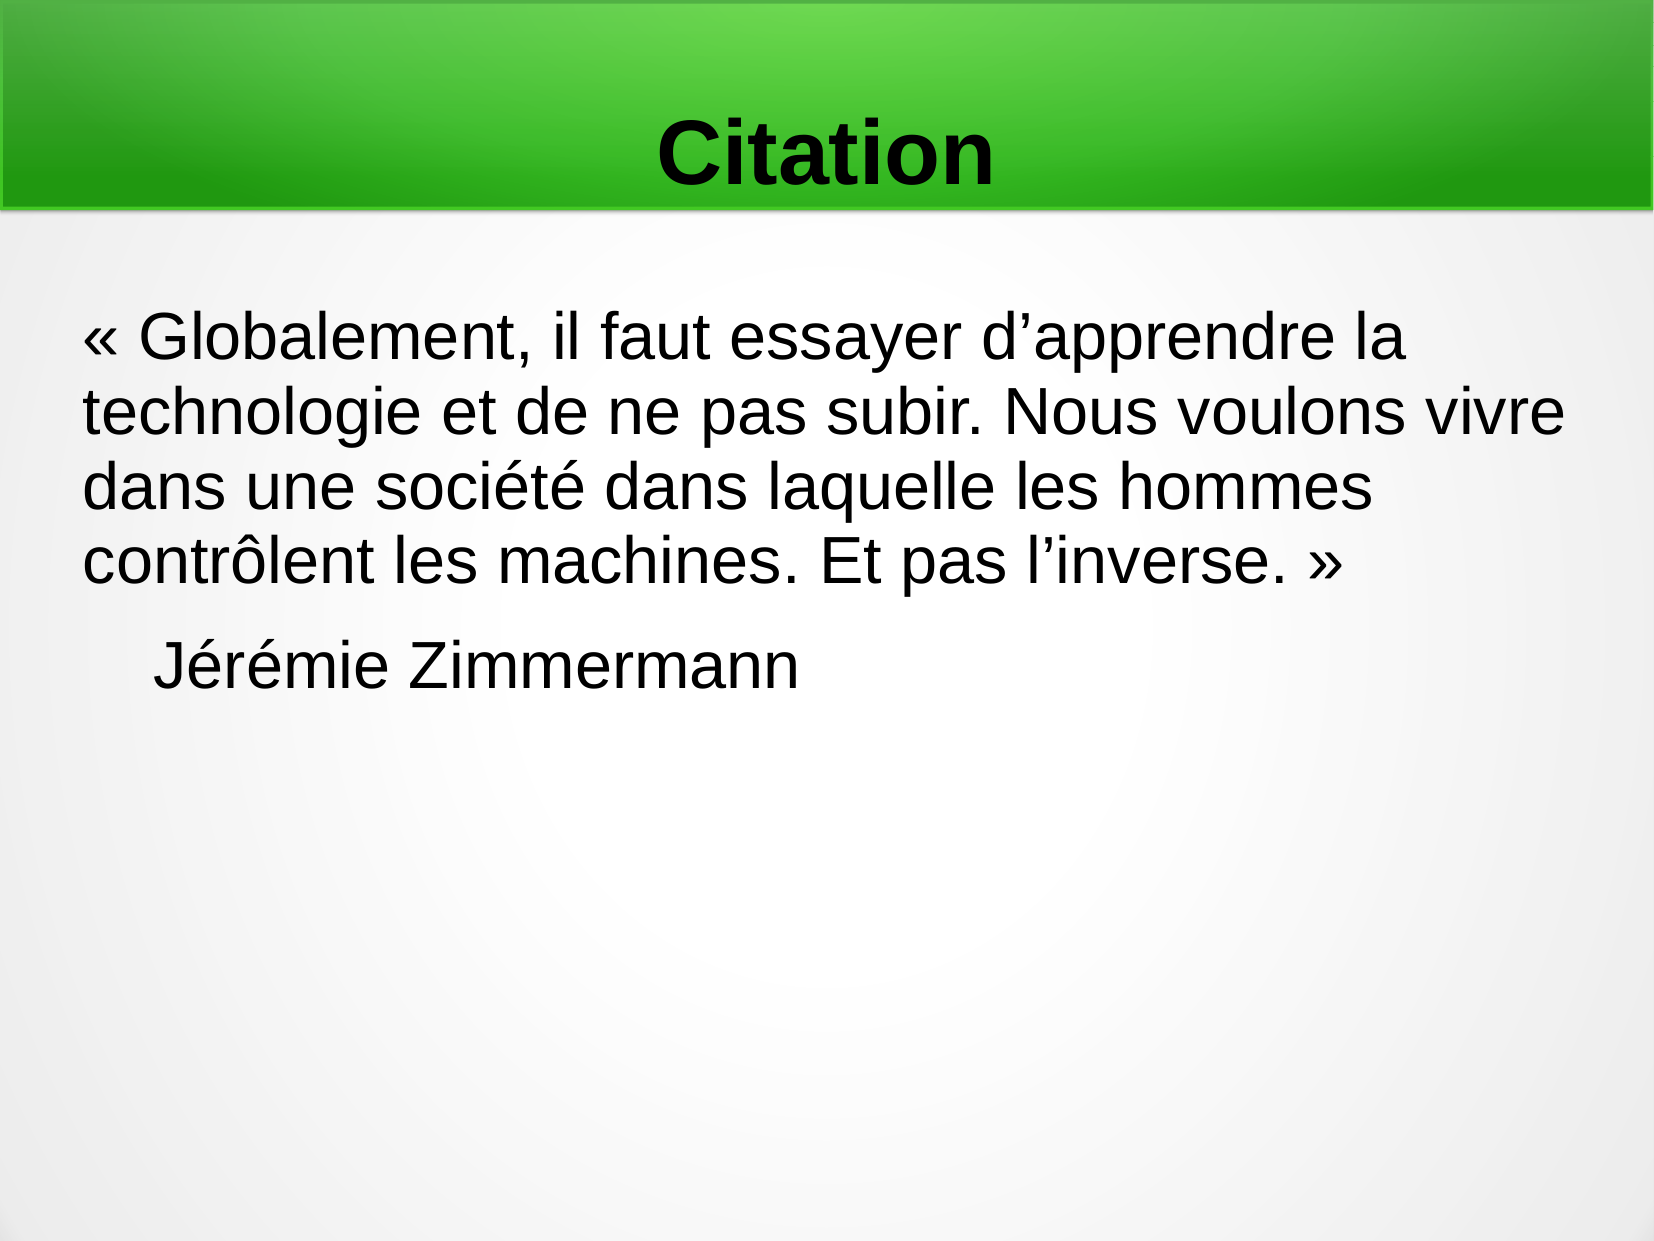

# Citation
« Globalement, il faut essayer d’apprendre la technologie et de ne pas subir. Nous voulons vivre dans une société dans laquelle les hommes contrôlent les machines. Et pas l’inverse. »
Jérémie Zimmermann